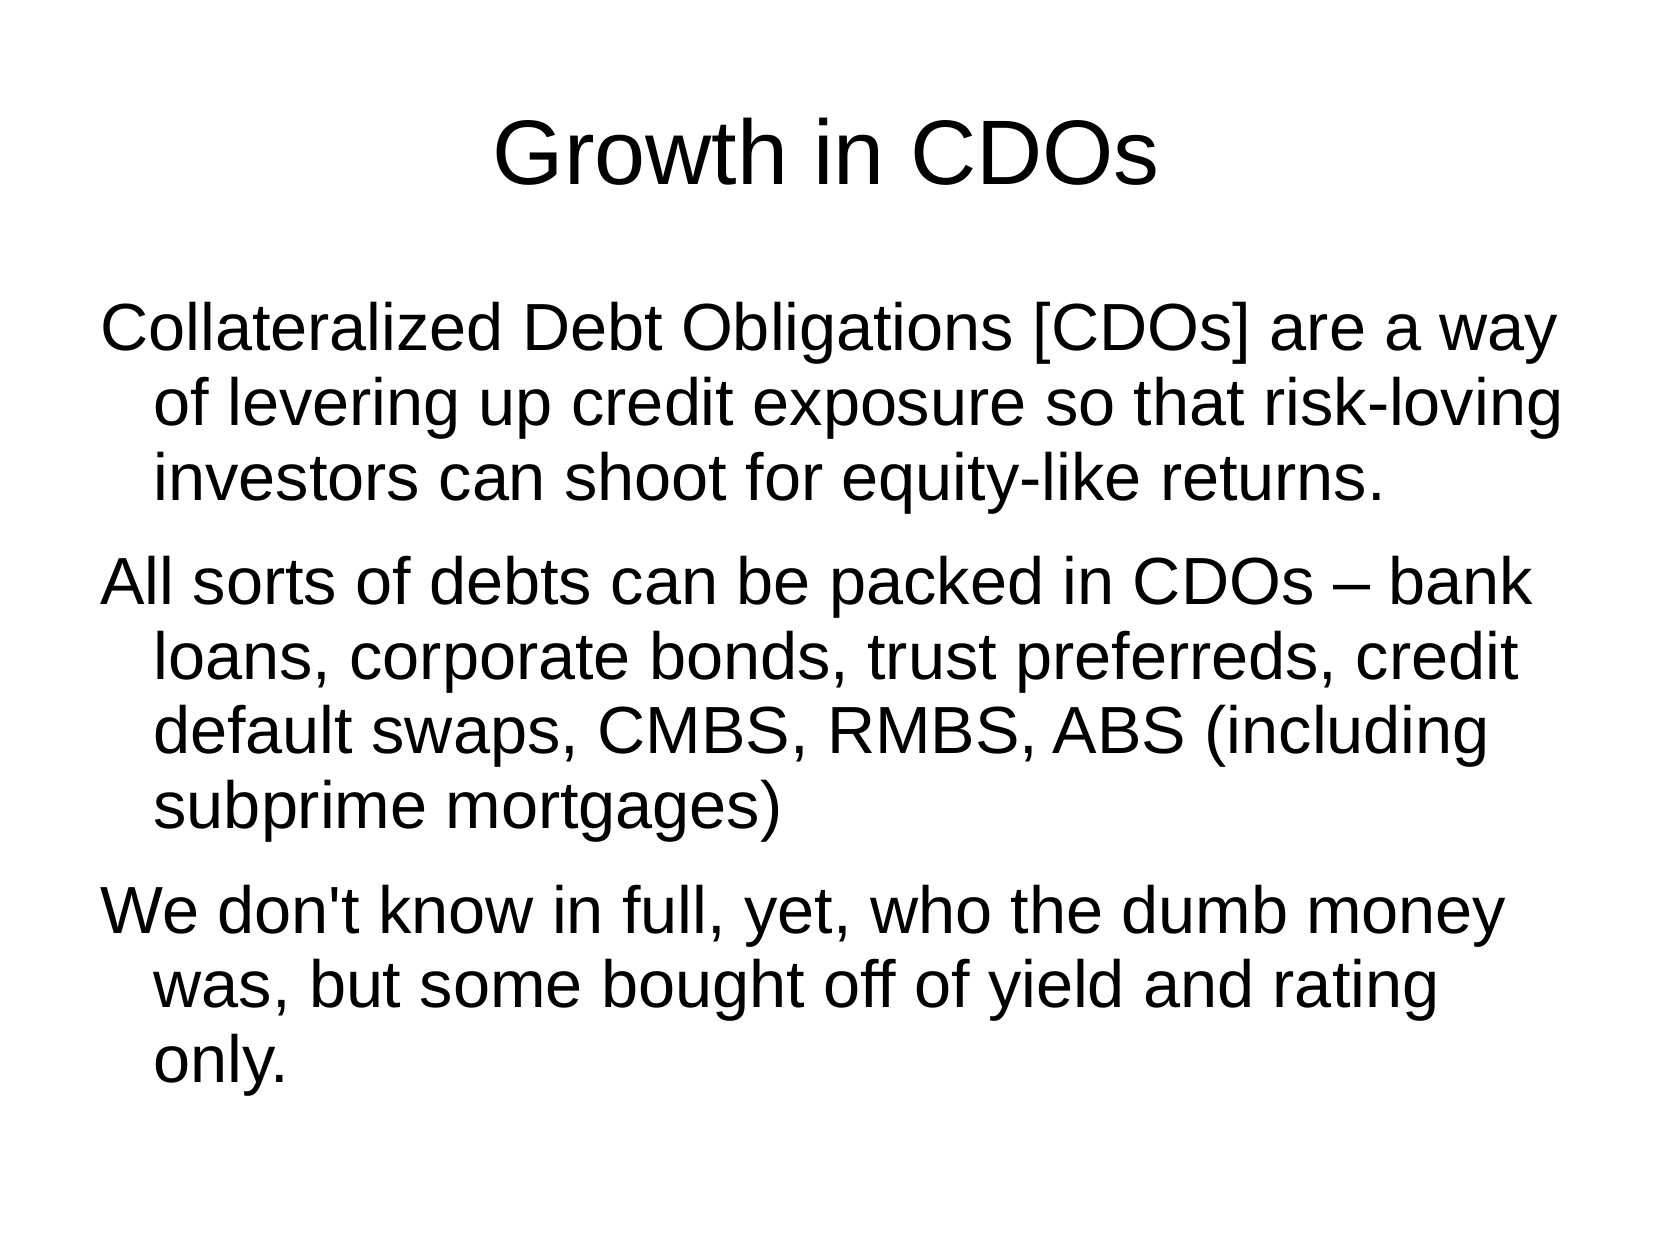

# Growth in CDOs
Collateralized Debt Obligations [CDOs] are a way of levering up credit exposure so that risk-loving investors can shoot for equity-like returns.
All sorts of debts can be packed in CDOs – bank loans, corporate bonds, trust preferreds, credit default swaps, CMBS, RMBS, ABS (including subprime mortgages)
We don't know in full, yet, who the dumb money was, but some bought off of yield and rating only.